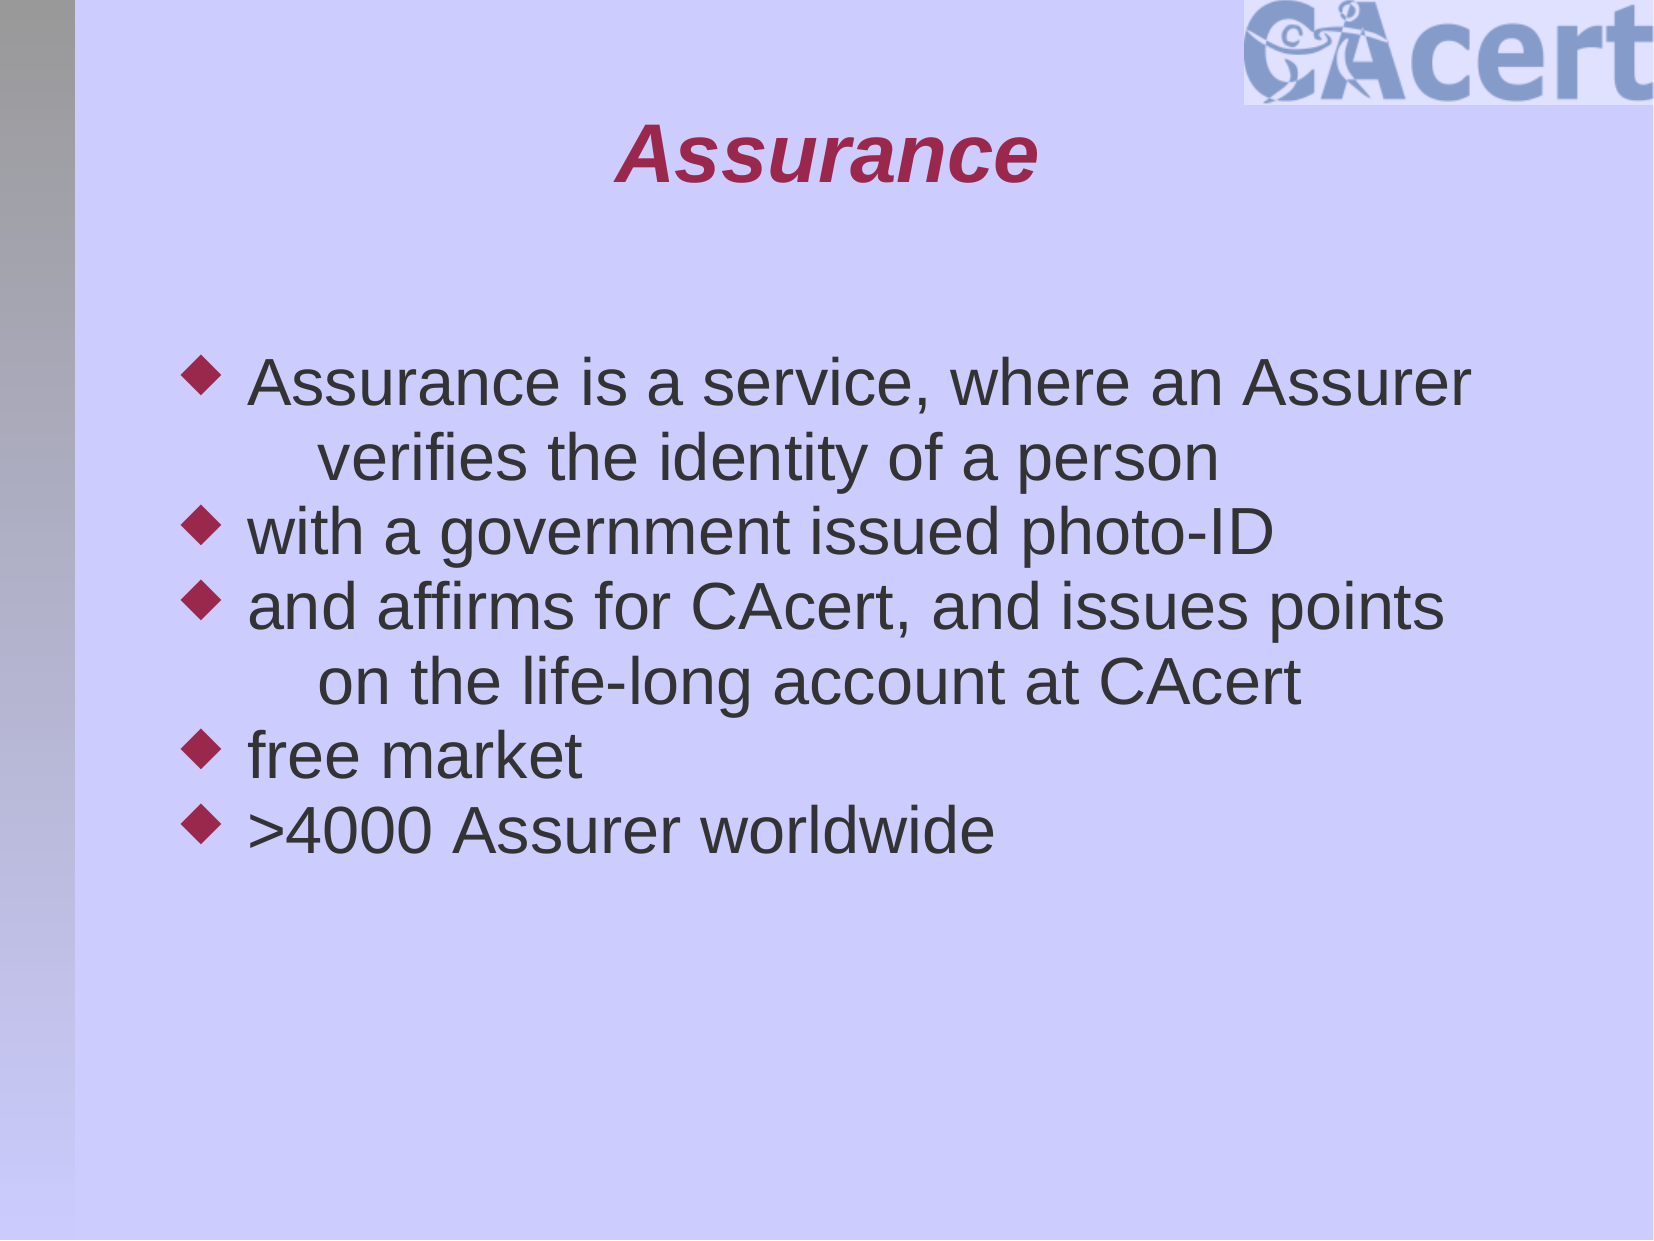

# Assurance
Assurance is a service, where an Assurer verifies the identity of a person
with a government issued photo-ID
and affirms for CAcert, and issues points on the life-long account at CAcert
free market
>4000 Assurer worldwide